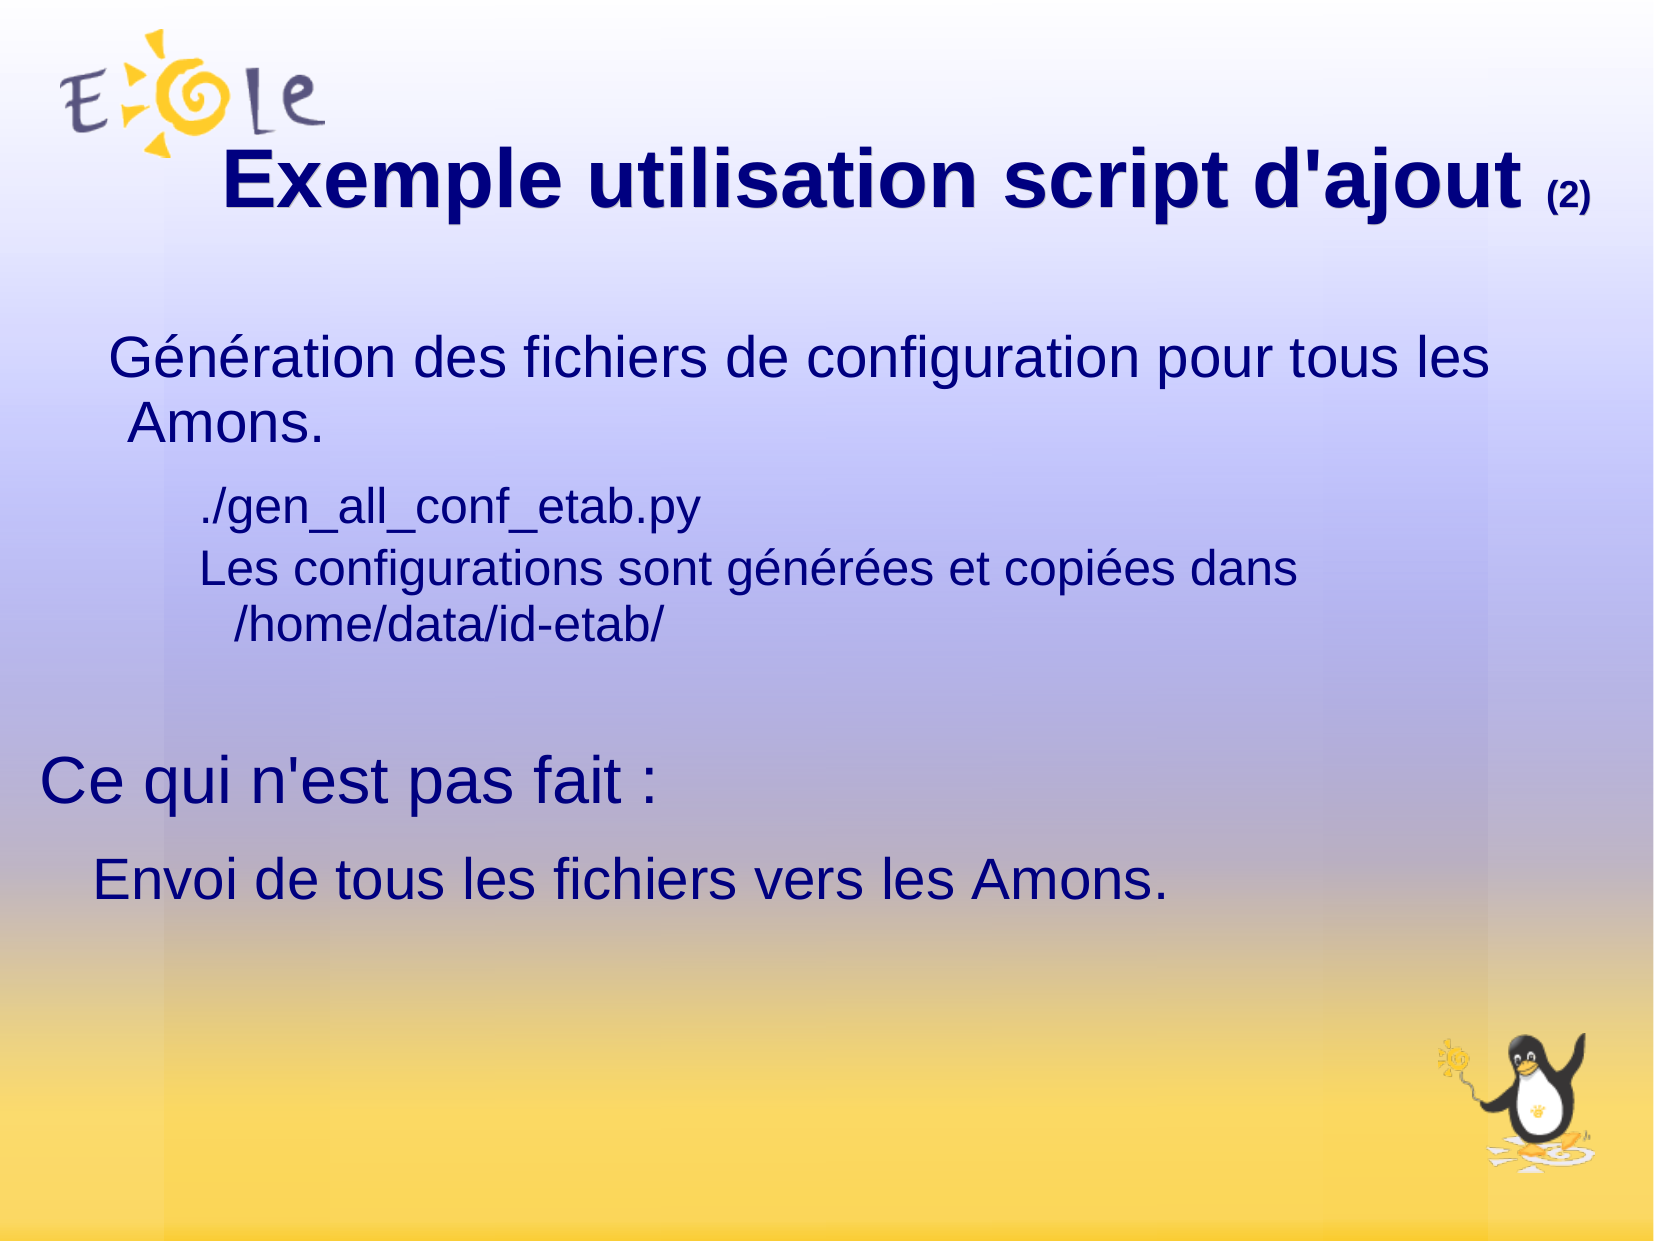

Exemple utilisation script d'ajout (2)
# Génération des fichiers de configuration pour tous les Amons.
./gen_all_conf_etab.py
Les configurations sont générées et copiées dans /home/data/id-etab/
 Ce qui n'est pas fait :
Envoi de tous les fichiers vers les Amons.